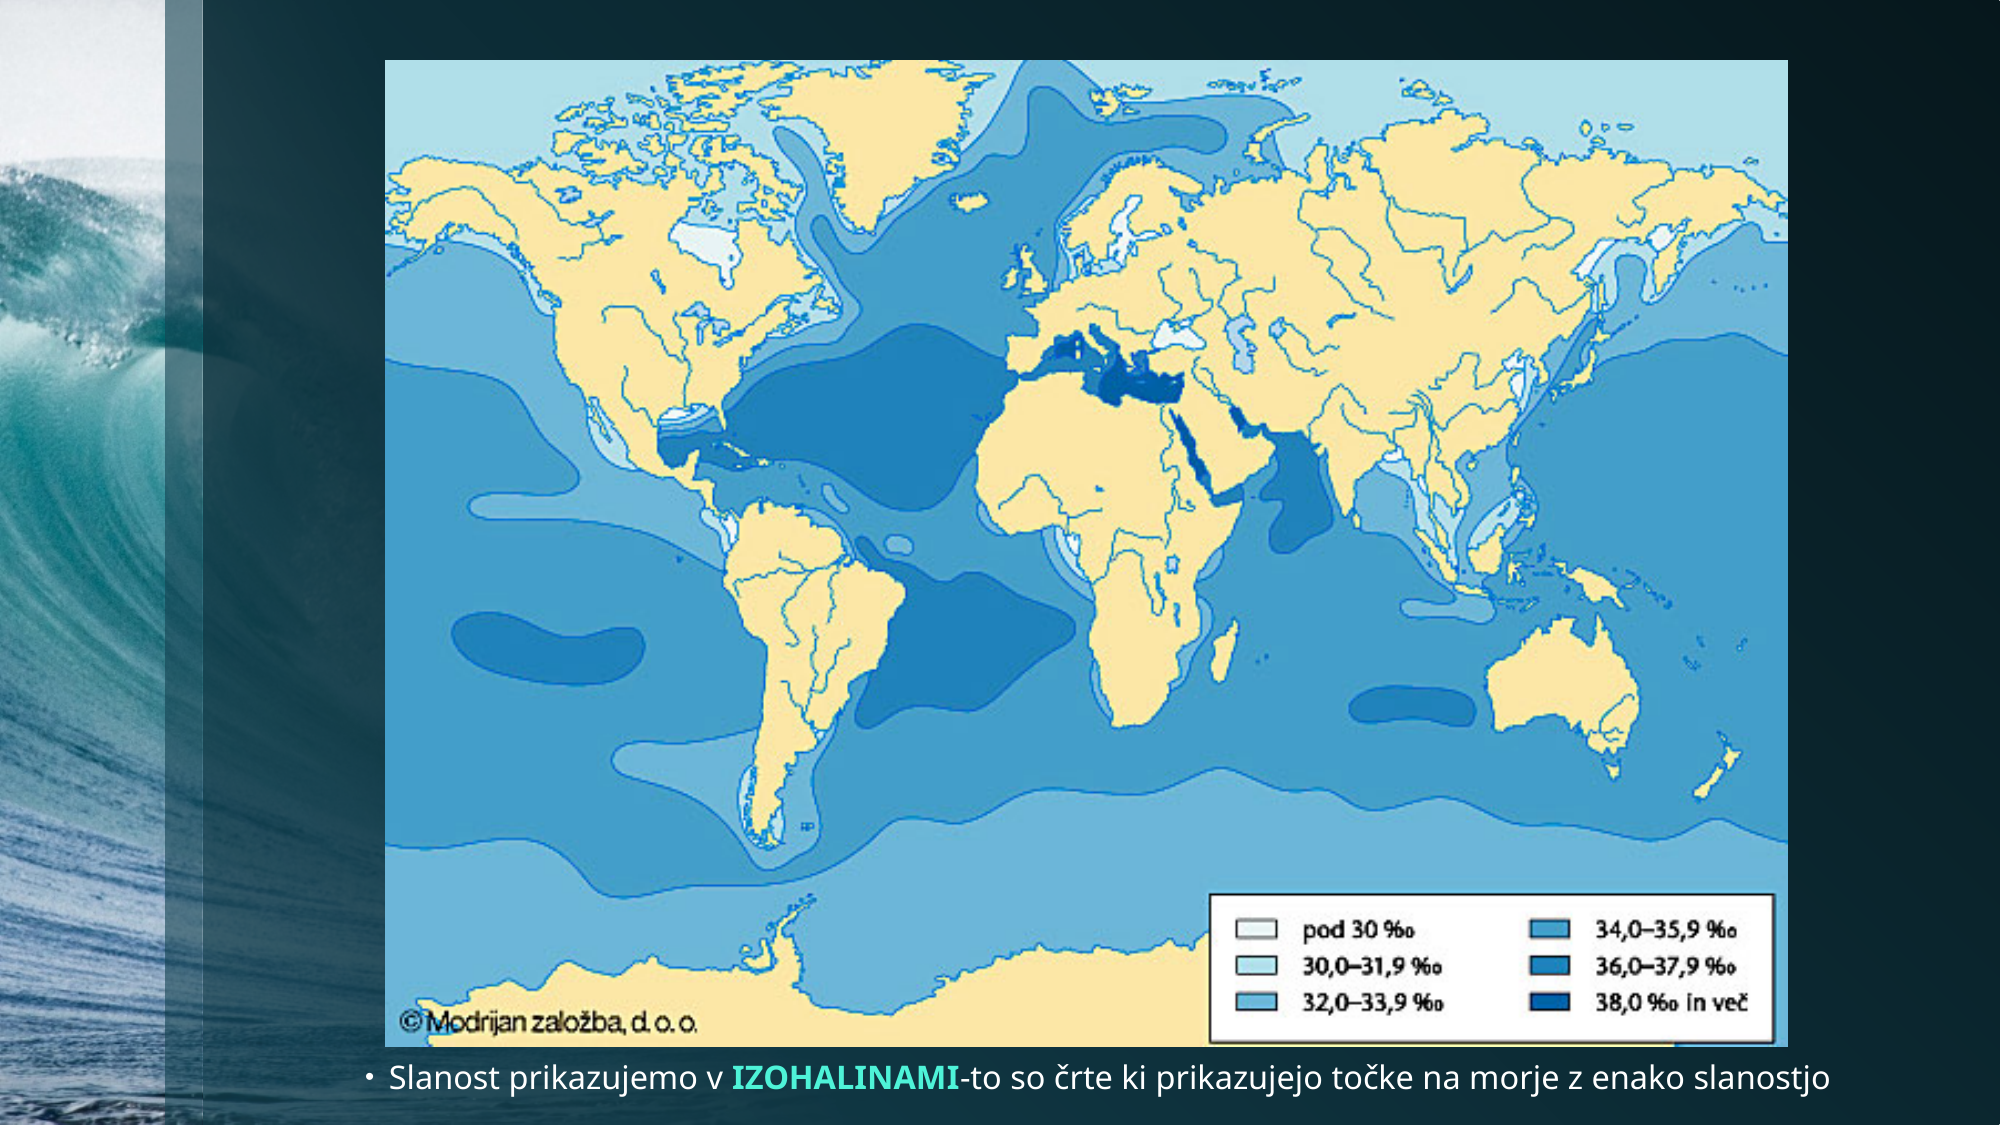

#
Slanost prikazujemo v IZOHALINAMI-to so črte ki prikazujejo točke na morje z enako slanostjo